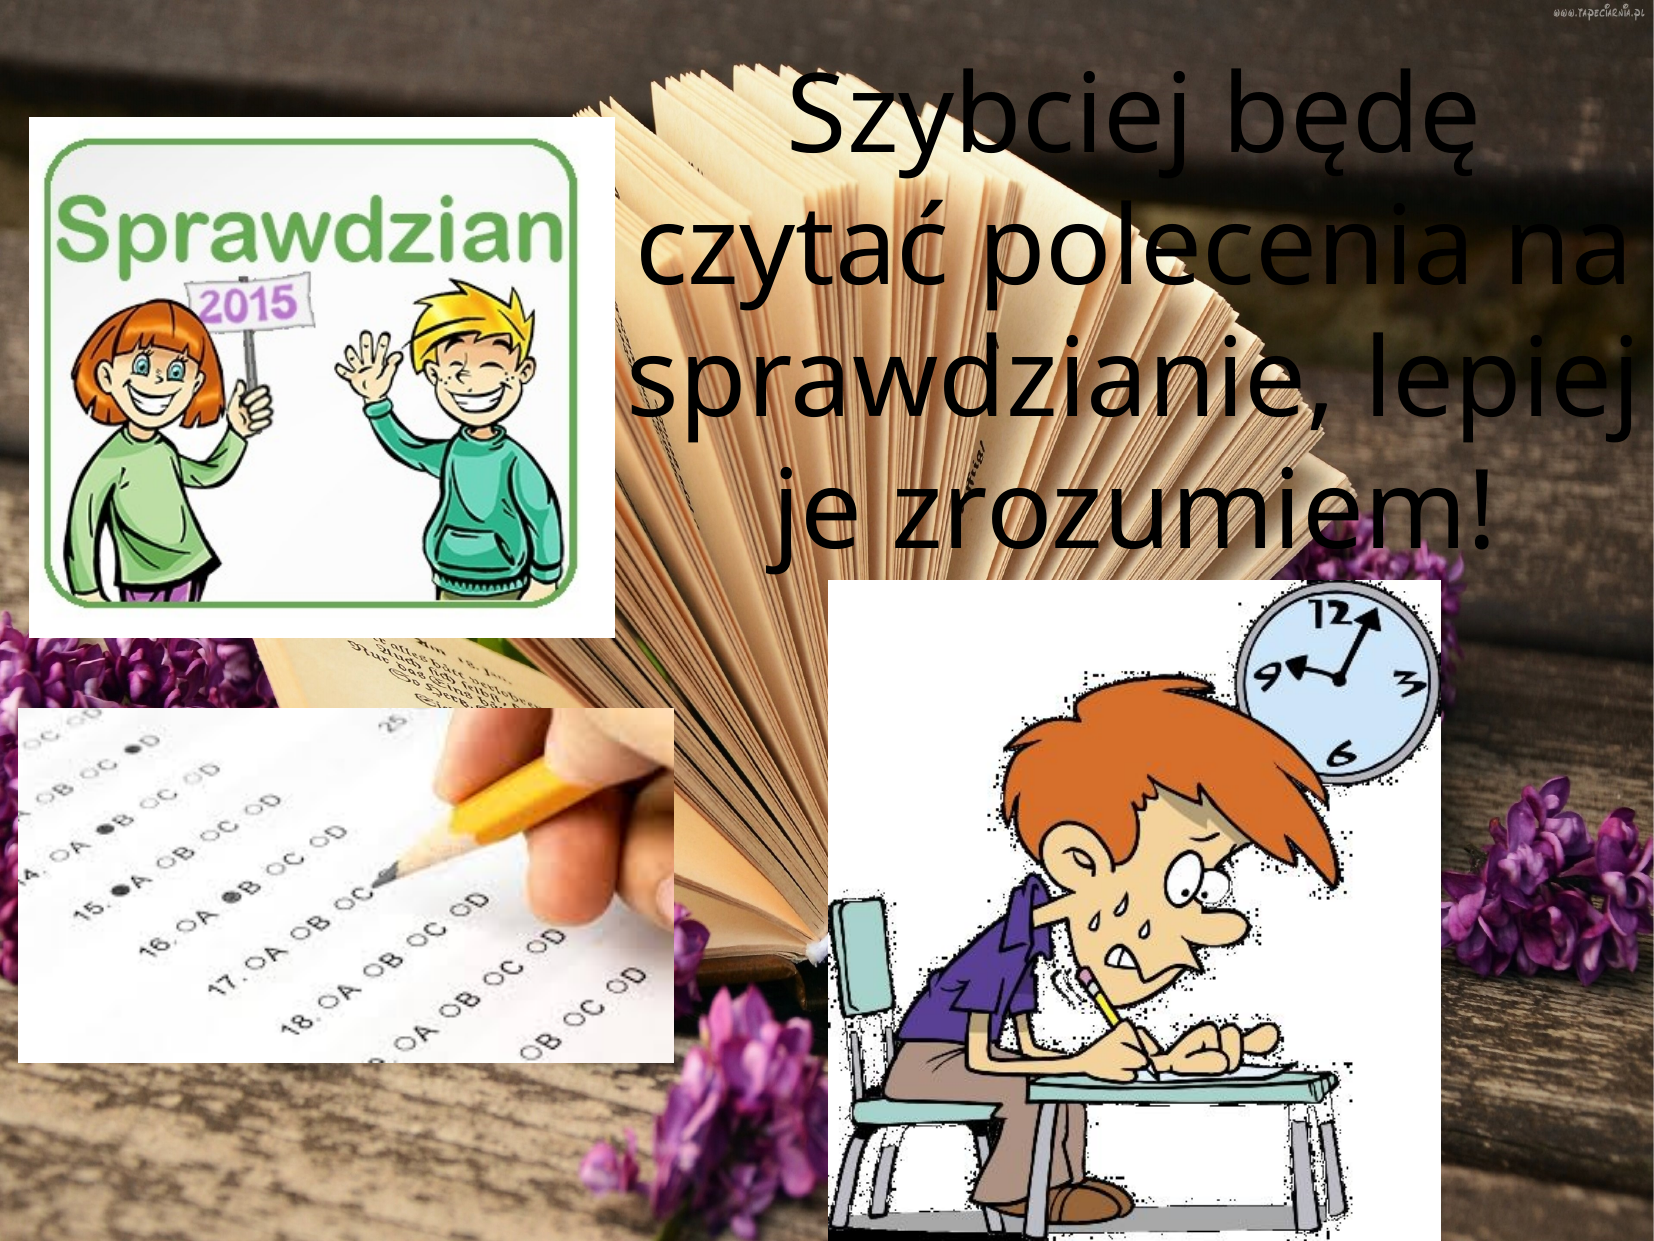

# Szybciej będę czytać polecenia na sprawdzianie, lepiej je zrozumiem!